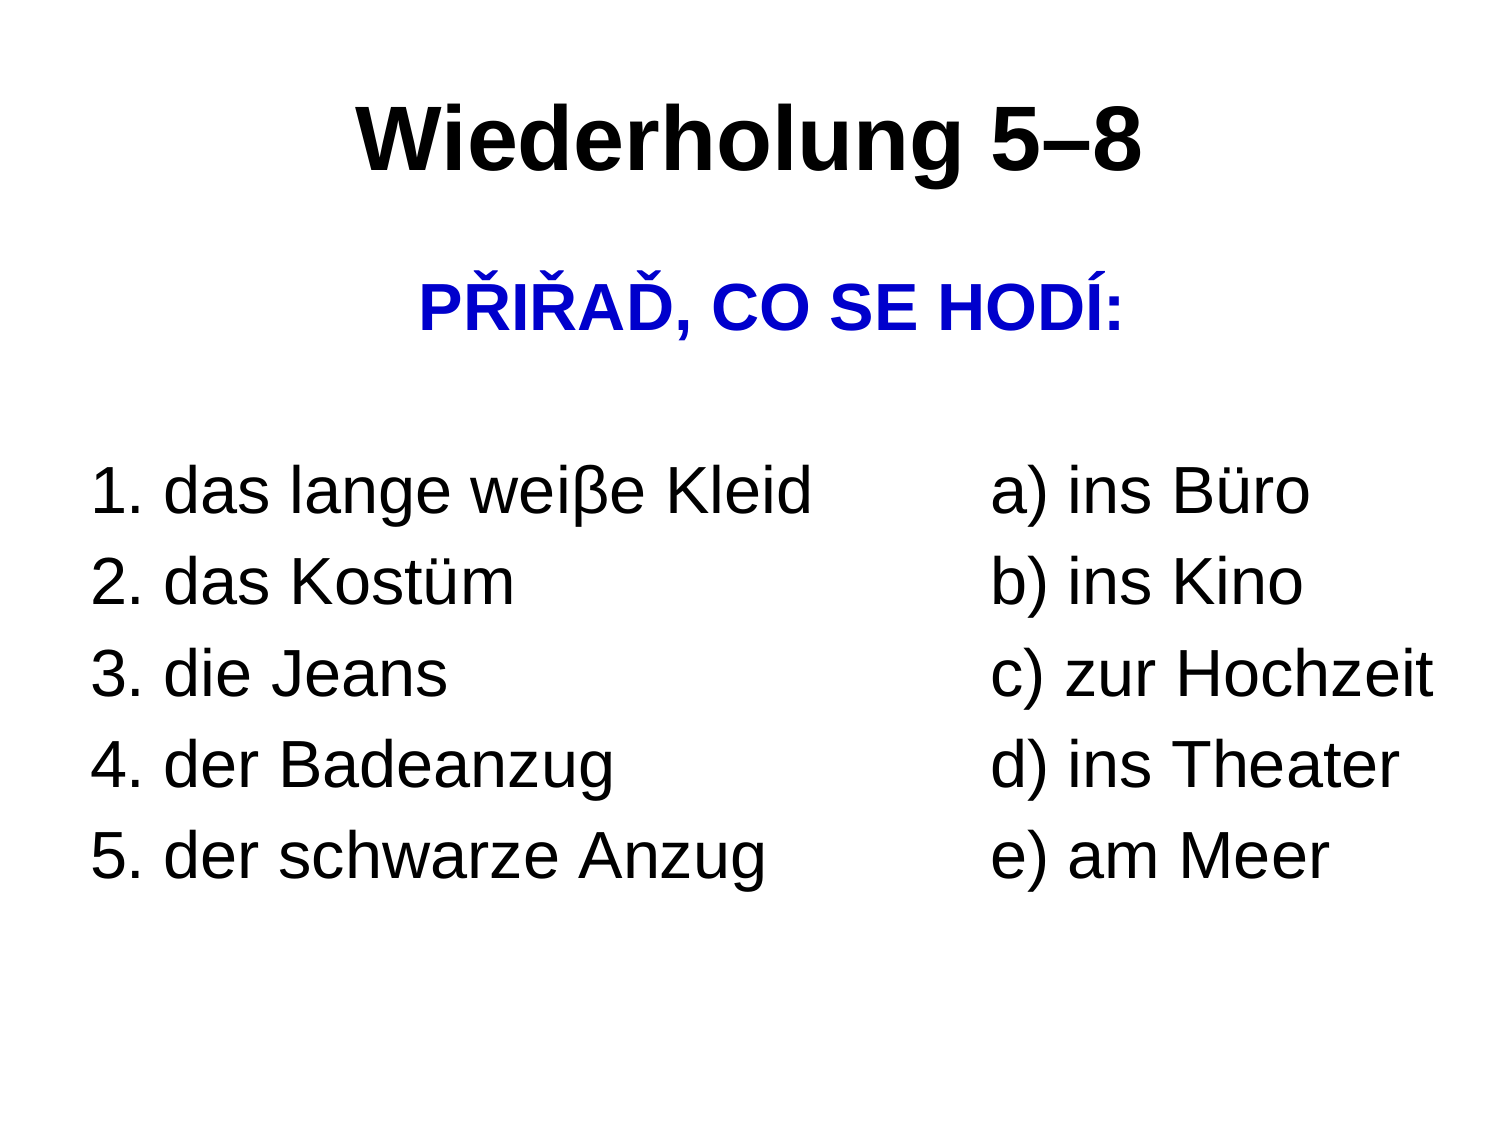

# Wiederholung 5–8
PŘIŘAĎ, CO SE HODÍ:
1. das lange weiβe Kleid		a) ins Büro
2. das Kostüm				b) ins Kino
3. die Jeans				c) zur Hochzeit
4. der Badeanzug			d) ins Theater
5. der schwarze Anzug		e) am Meer